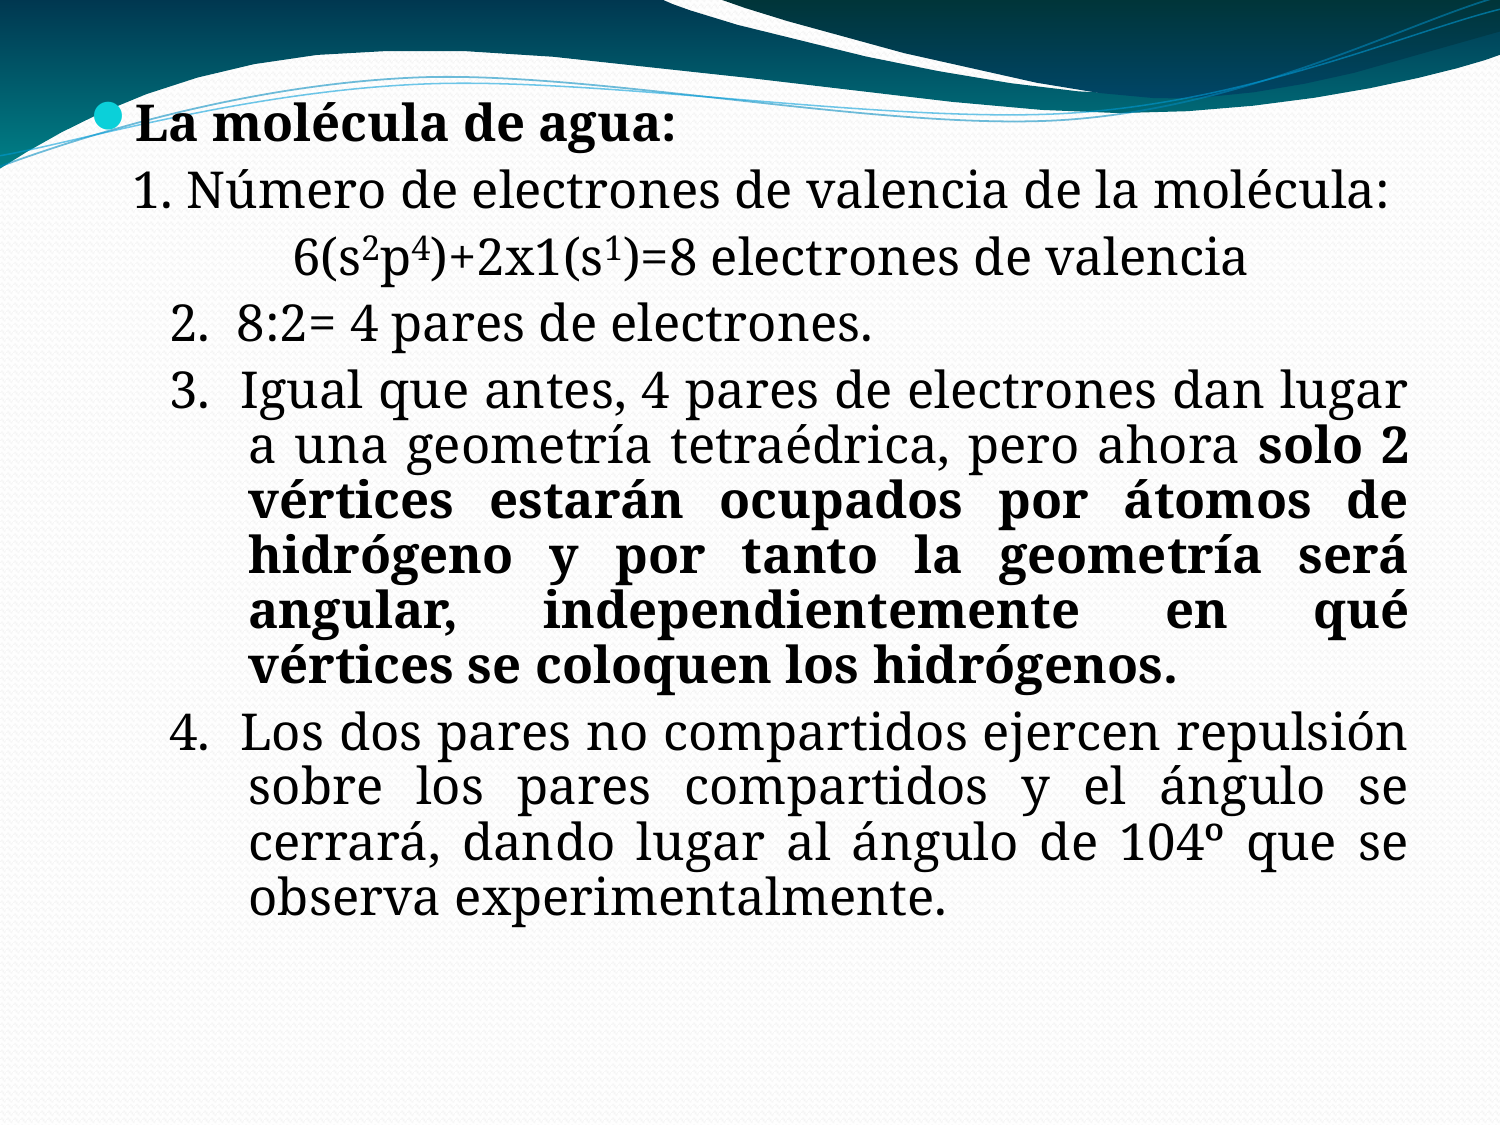

# La molécula de agua:
1. Número de electrones de valencia de la molécula:
6(s2p4)+2x1(s1)=8 electrones de valencia
2. 8:2= 4 pares de electrones.
3. Igual que antes, 4 pares de electrones dan lugar a una geometría tetraédrica, pero ahora solo 2 vértices estarán ocupados por átomos de hidrógeno y por tanto la geometría será angular, independientemente en qué vértices se coloquen los hidrógenos.
4. Los dos pares no compartidos ejercen repulsión sobre los pares compartidos y el ángulo se cerrará, dando lugar al ángulo de 104º que se observa experimentalmente.